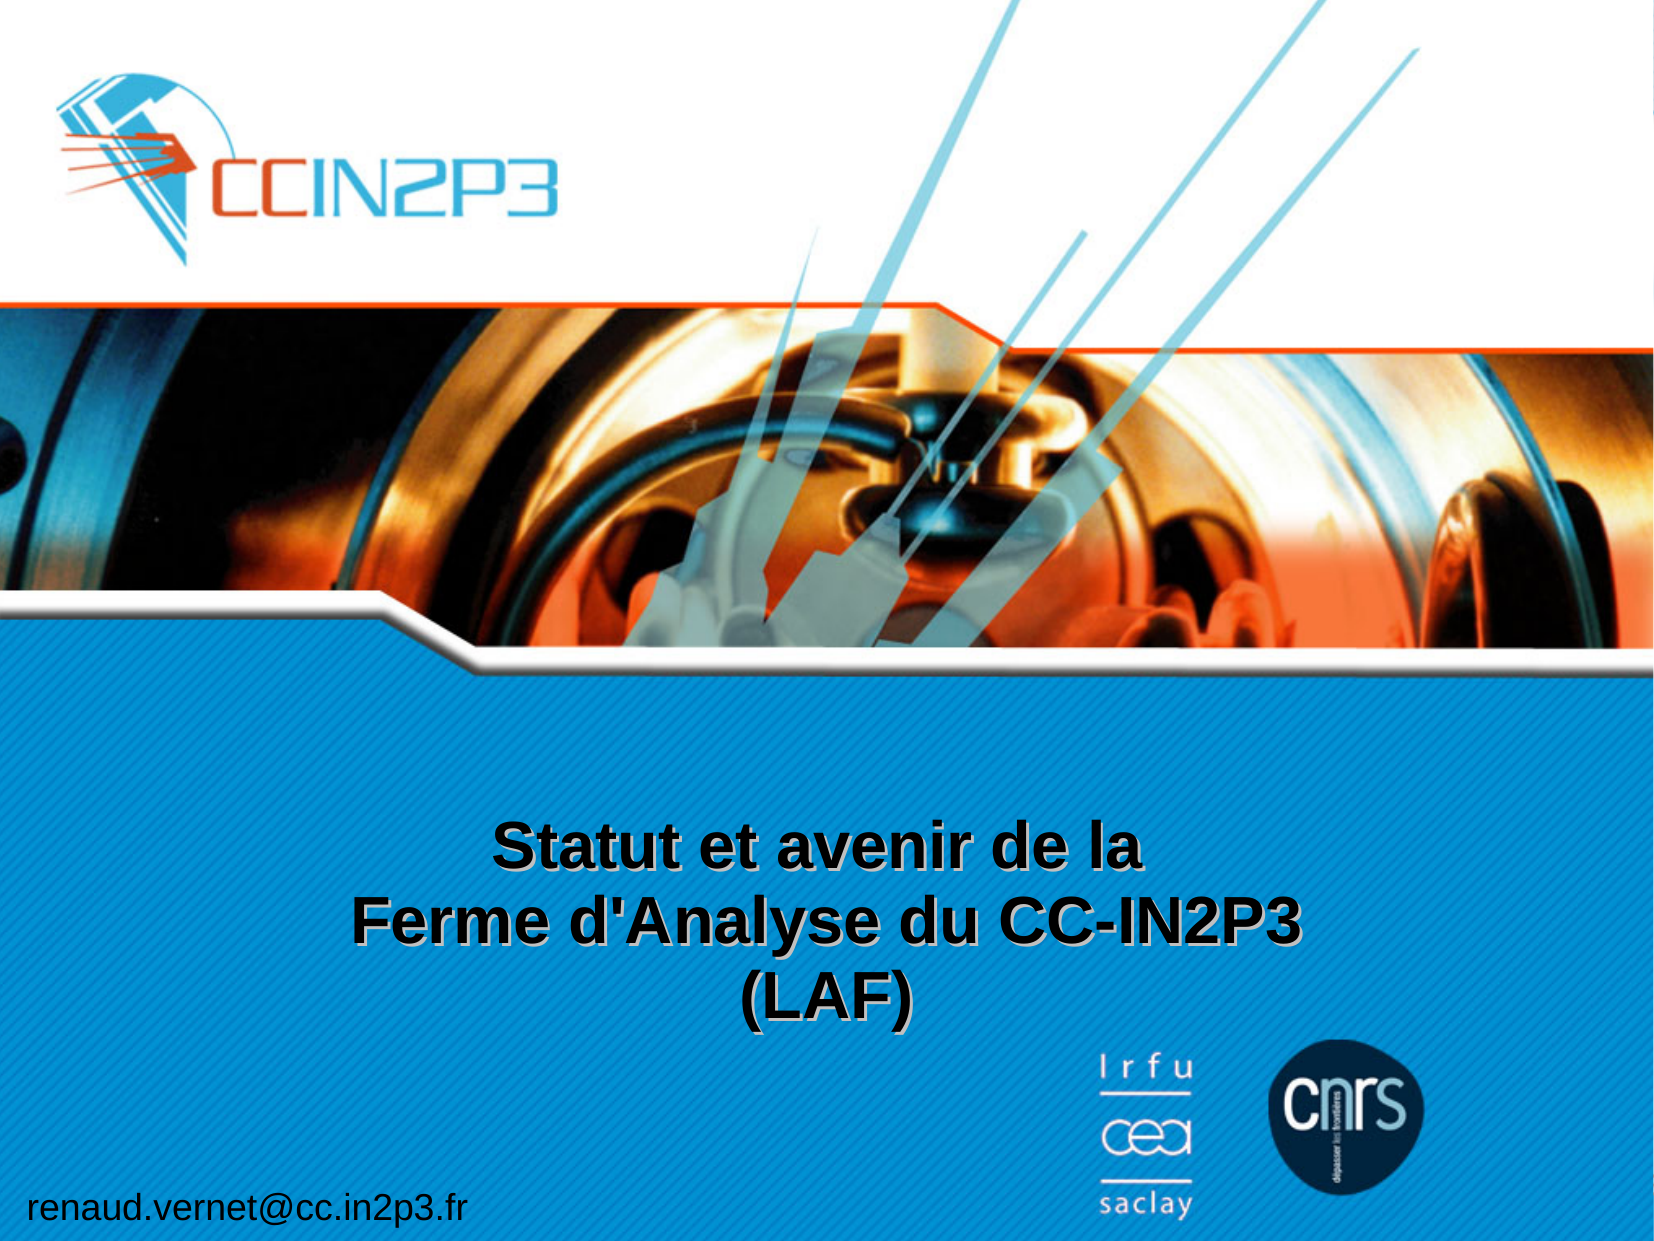

# Statut et avenir de la
Ferme d'Analyse du CC-IN2P3
(LAF)
renaud.vernet@cc.in2p3.fr